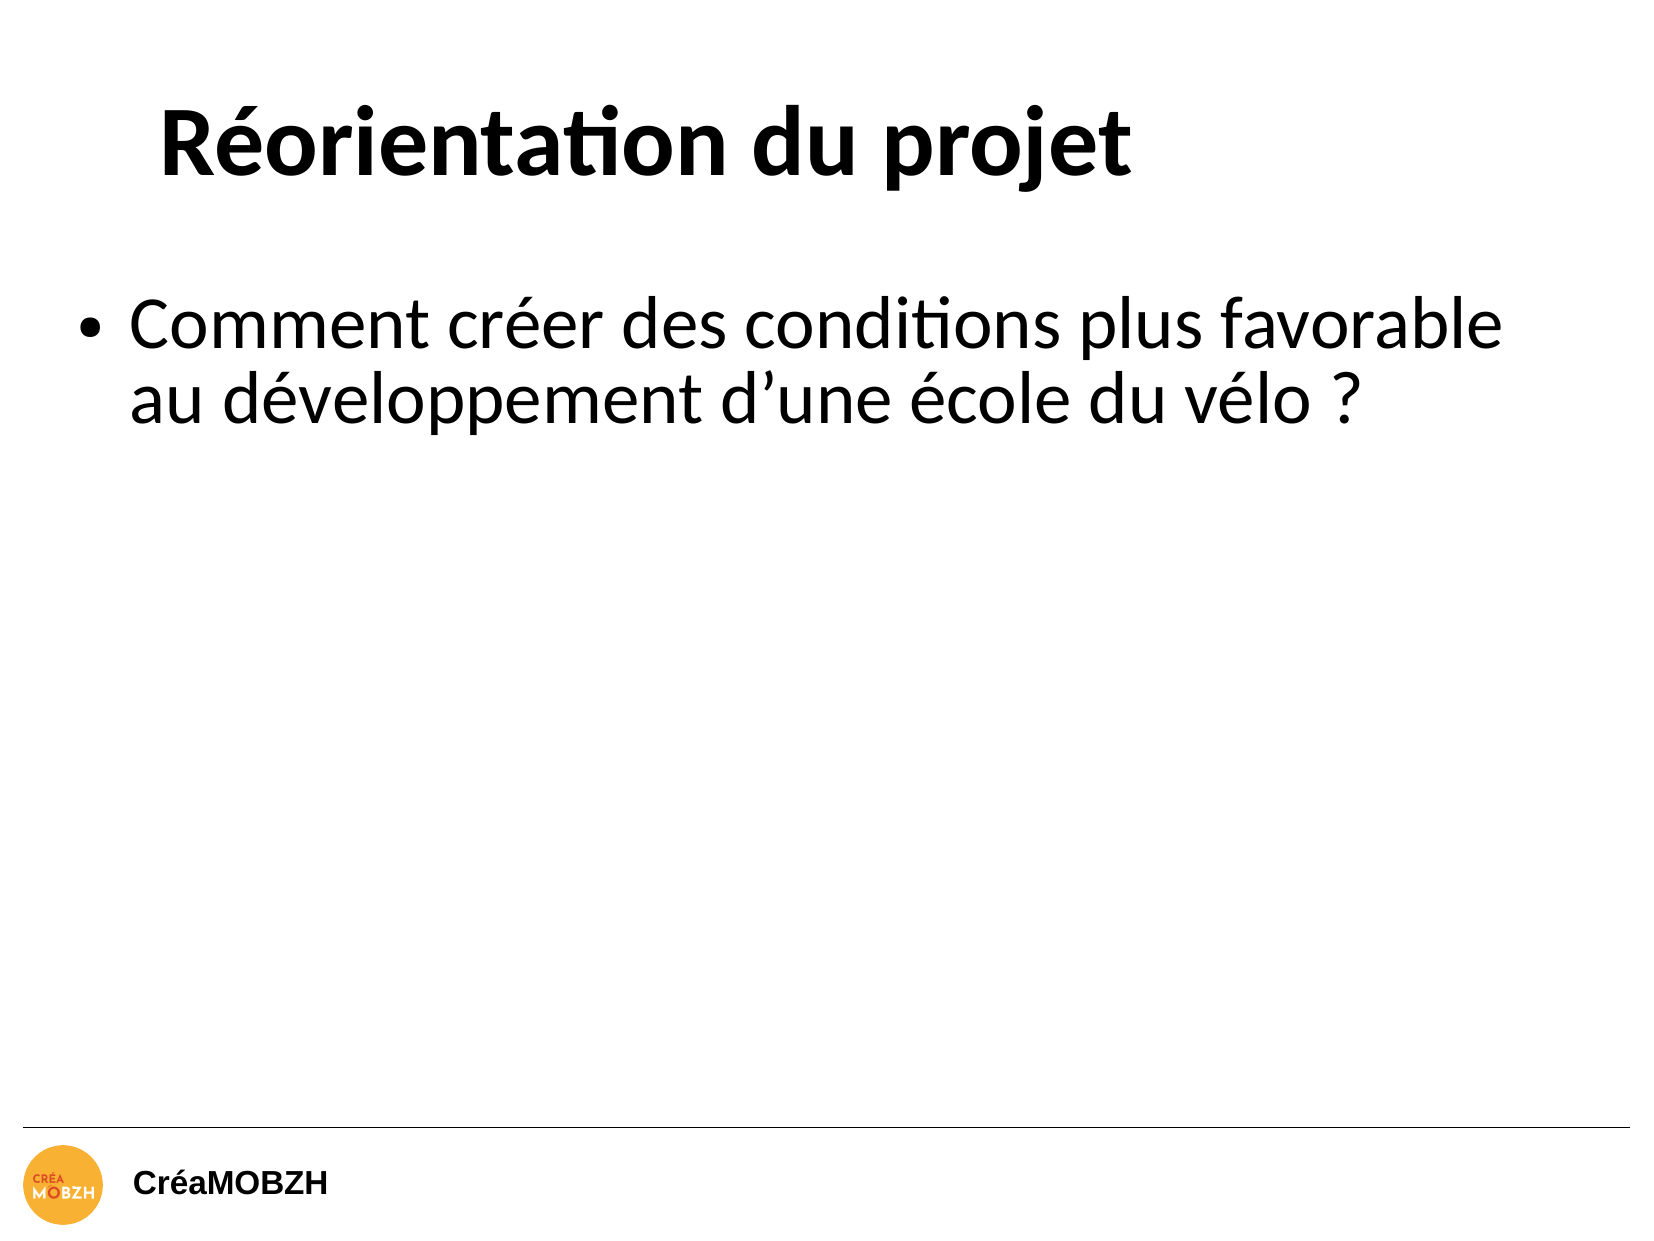

# Réorientation du projet
Comment créer des conditions plus favorable au développement d’une école du vélo ?
CréaMOBZH